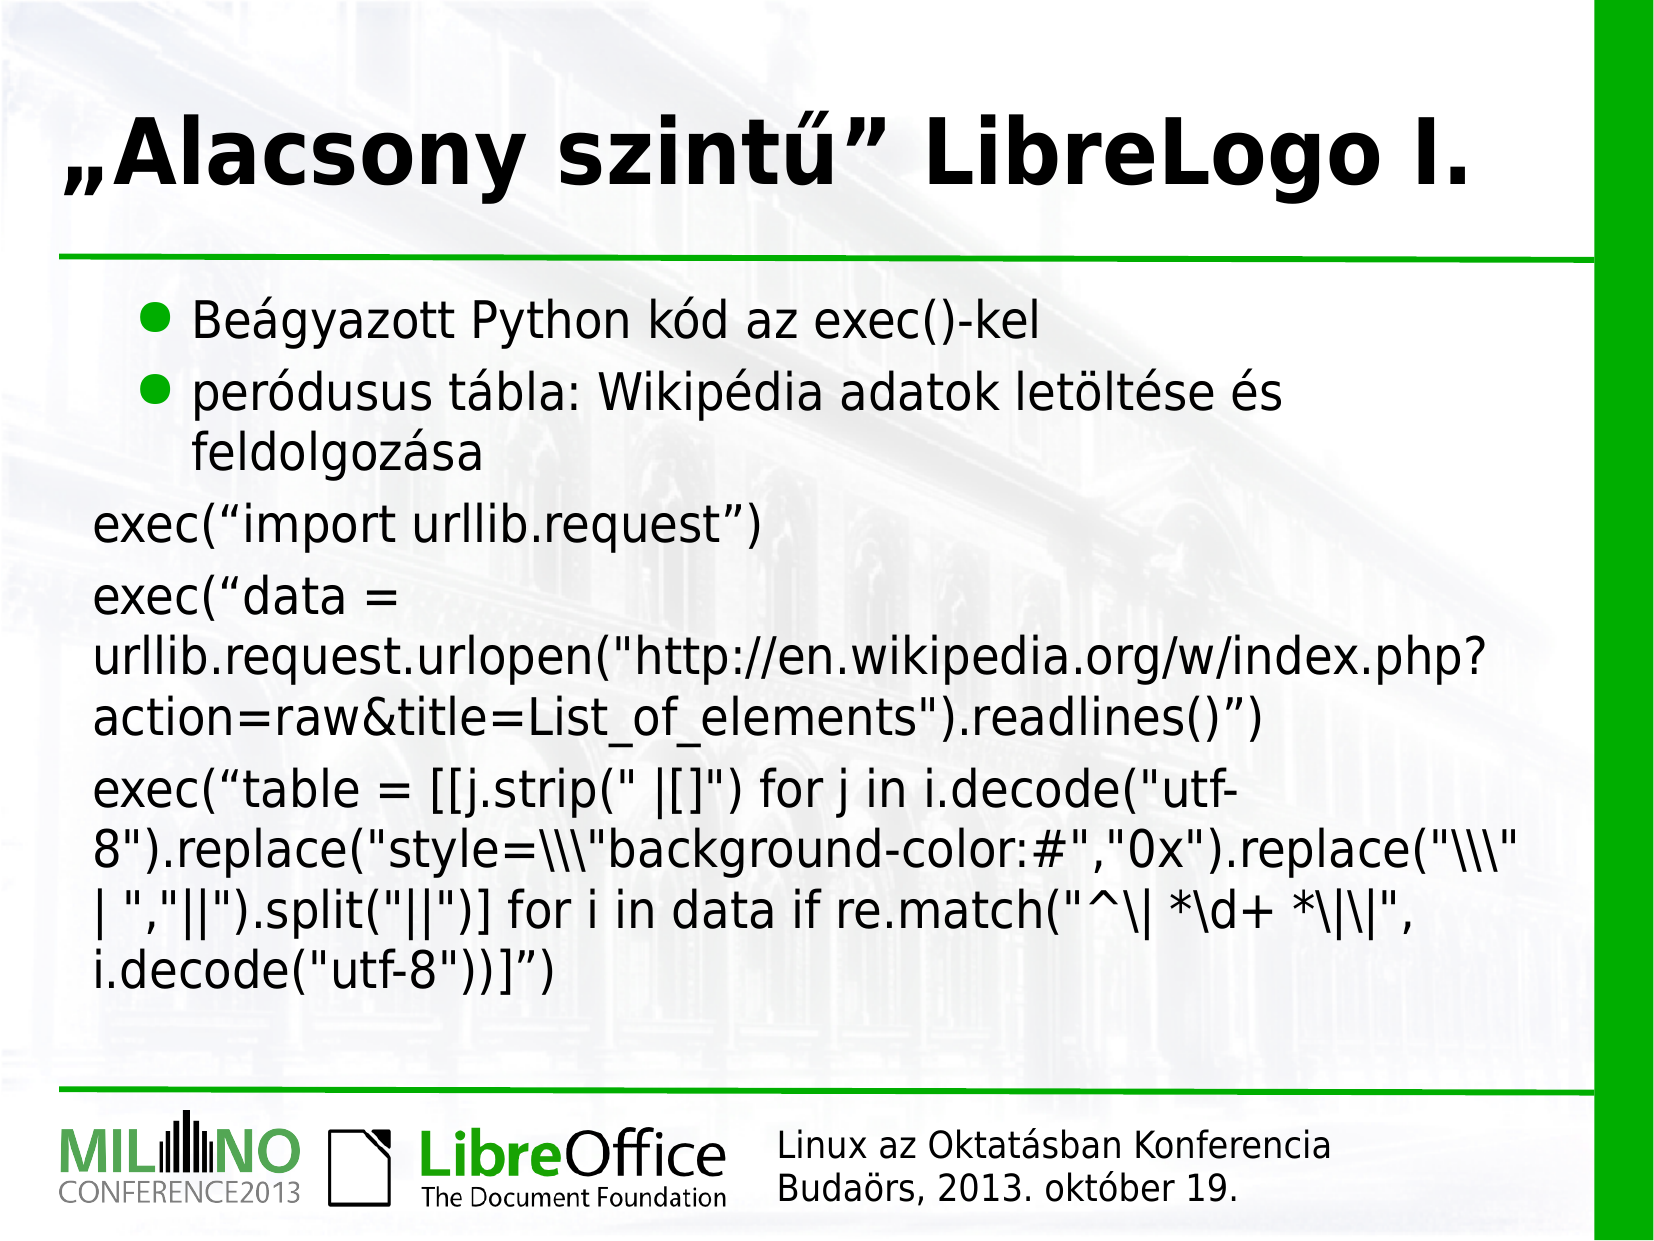

# „Alacsony szintű” LibreLogo I.
Beágyazott Python kód az exec()-kel
peródusus tábla: Wikipédia adatok letöltése és feldolgozása
exec(“import urllib.request”)
exec(“data = urllib.request.urlopen("http://en.wikipedia.org/w/index.php?action=raw&title=List_of_elements").readlines()”)
exec(“table = [[j.strip(" |[]") for j in i.decode("utf-8").replace("style=\\\"background-color:#","0x").replace("\\\" | ","||").split("||")] for i in data if re.match("^\| *\d+ *\|\|", i.decode("utf-8"))]”)